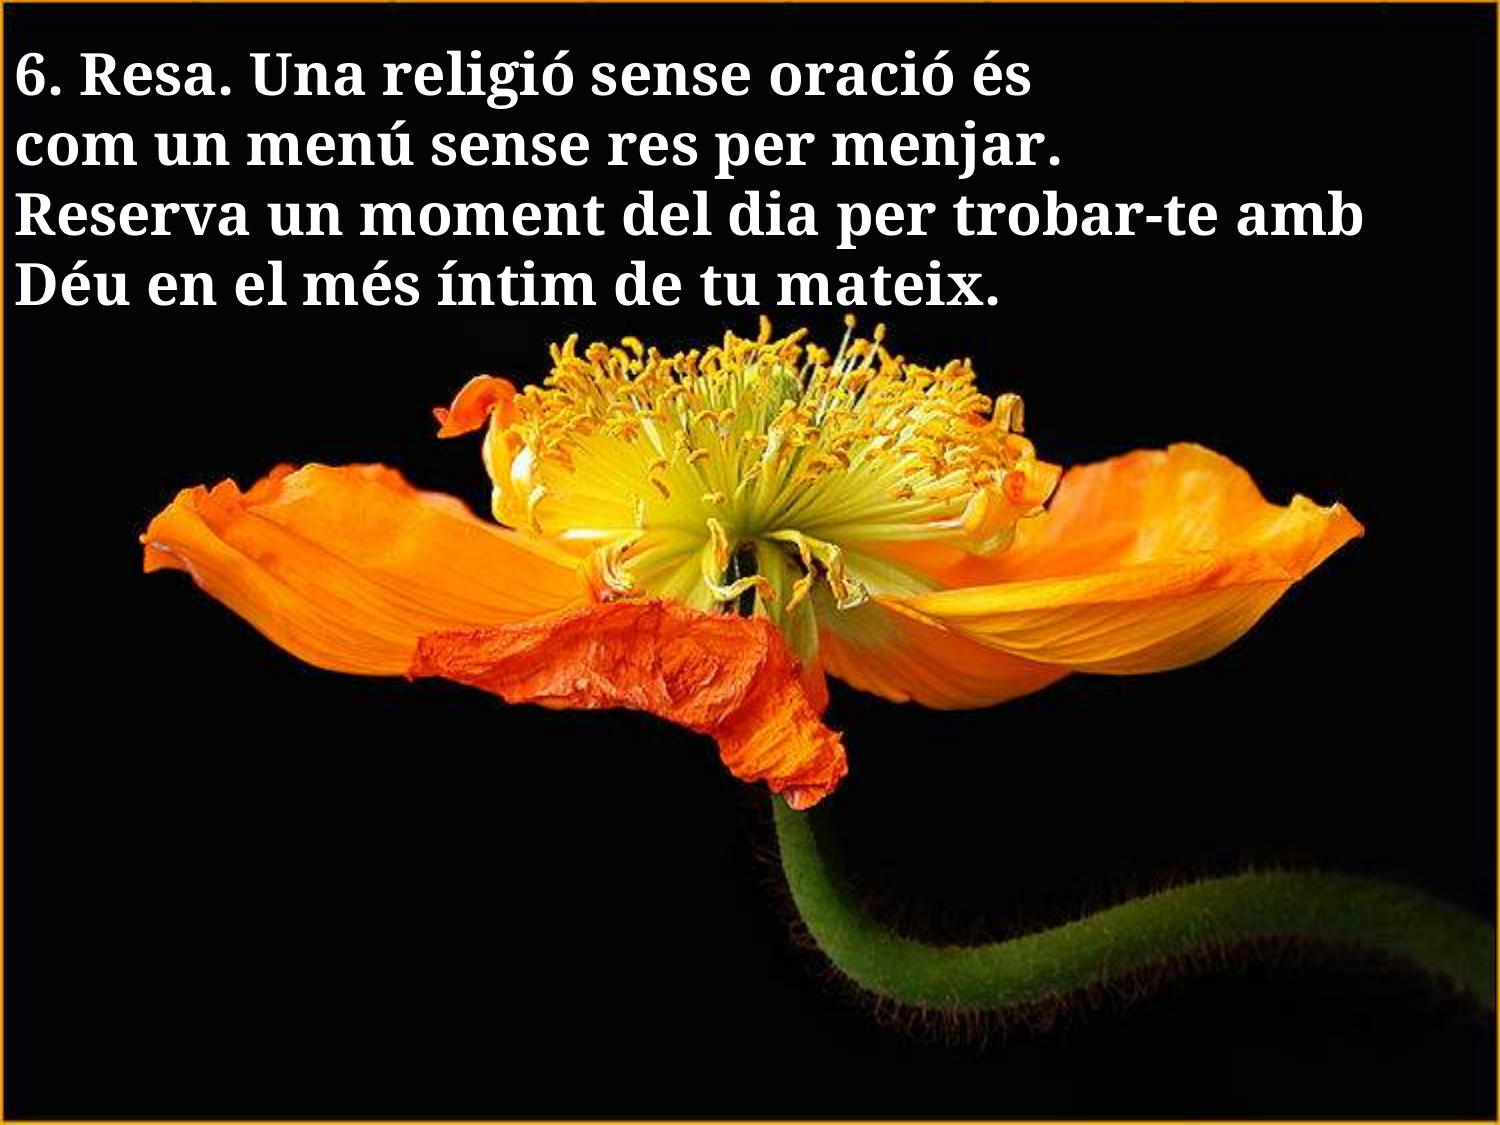

6. Resa. Una religió sense oració és
com un menú sense res per menjar.
Reserva un moment del dia per trobar-te amb Déu en el més íntim de tu mateix.